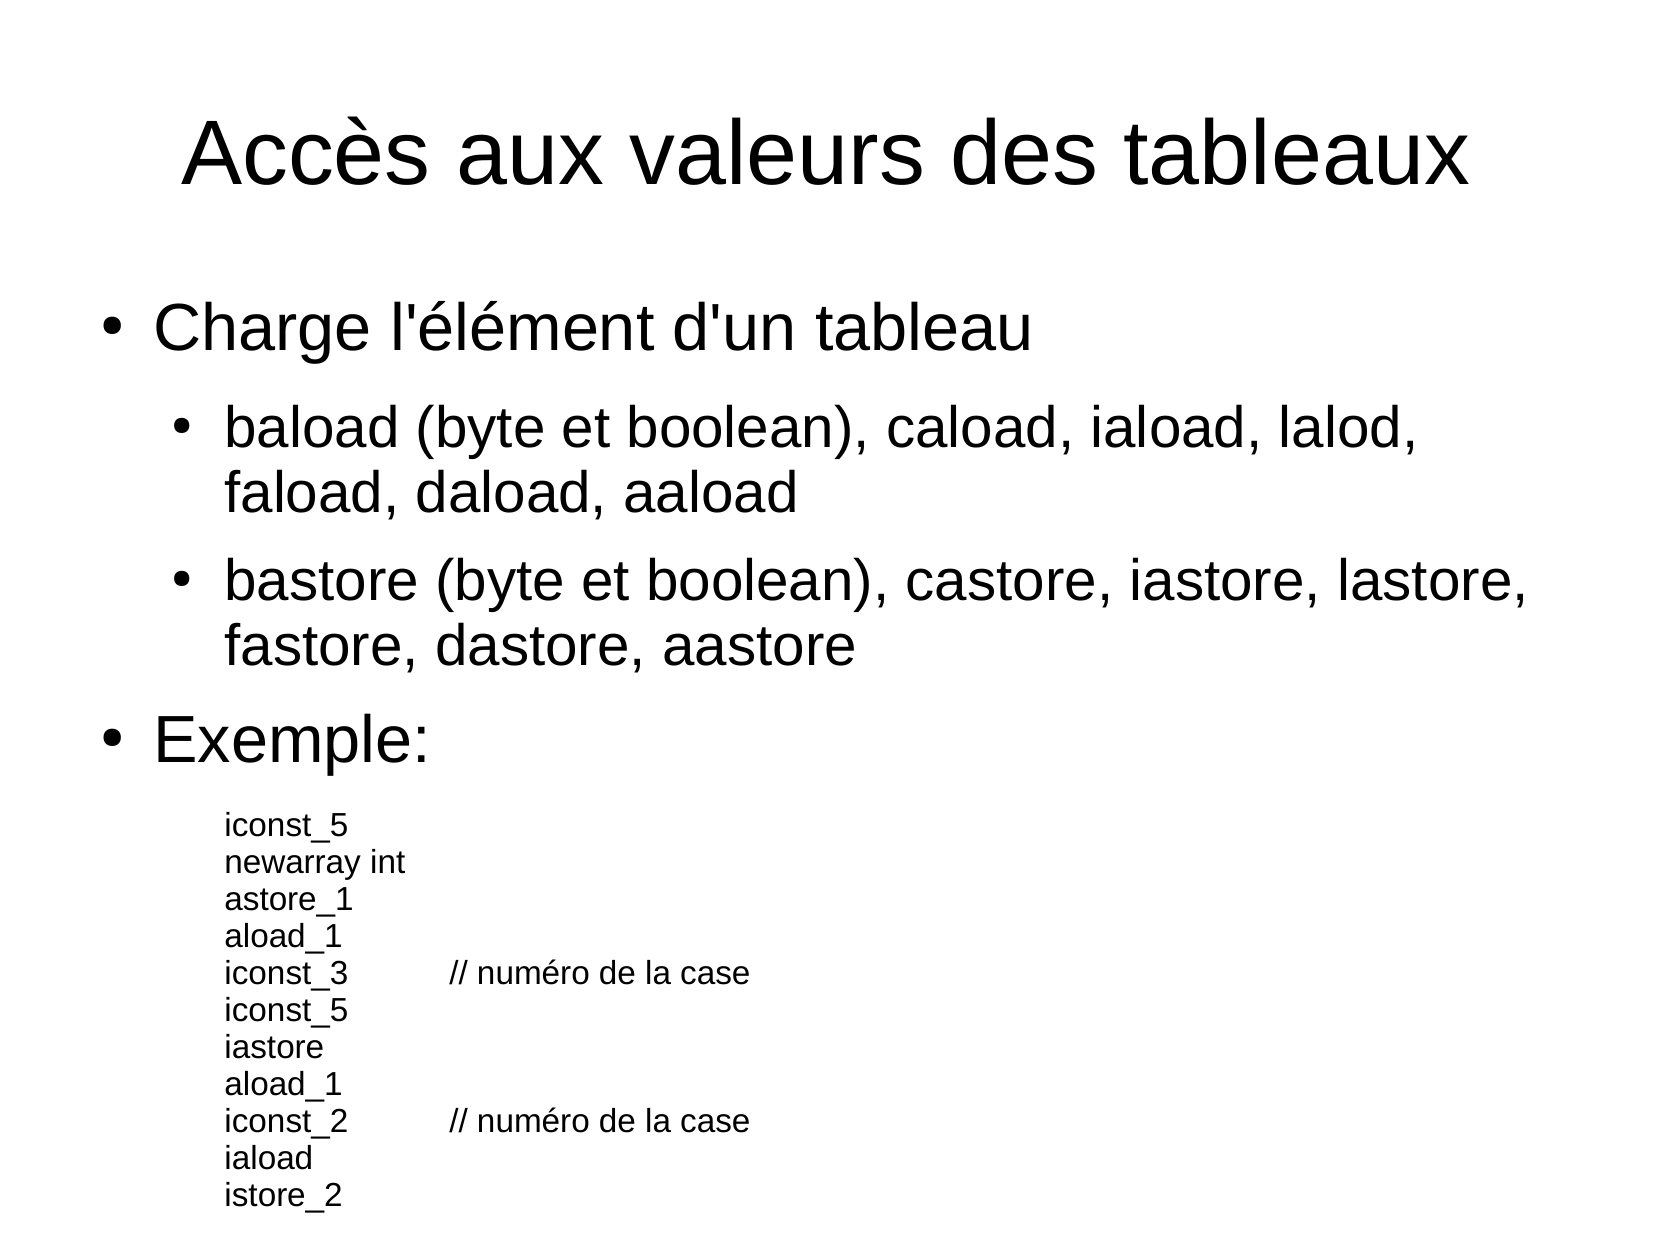

# Accès aux valeurs des tableaux
Charge l'élément d'un tableau
baload (byte et boolean), caload, iaload, lalod, faload, daload, aaload
bastore (byte et boolean), castore, iastore, lastore, fastore, dastore, aastore
Exemple:
iconst_5
newarray int
astore_1
aload_1
iconst_3		// numéro de la case
iconst_5
iastore
aload_1
iconst_2		// numéro de la case
iaload
istore_2